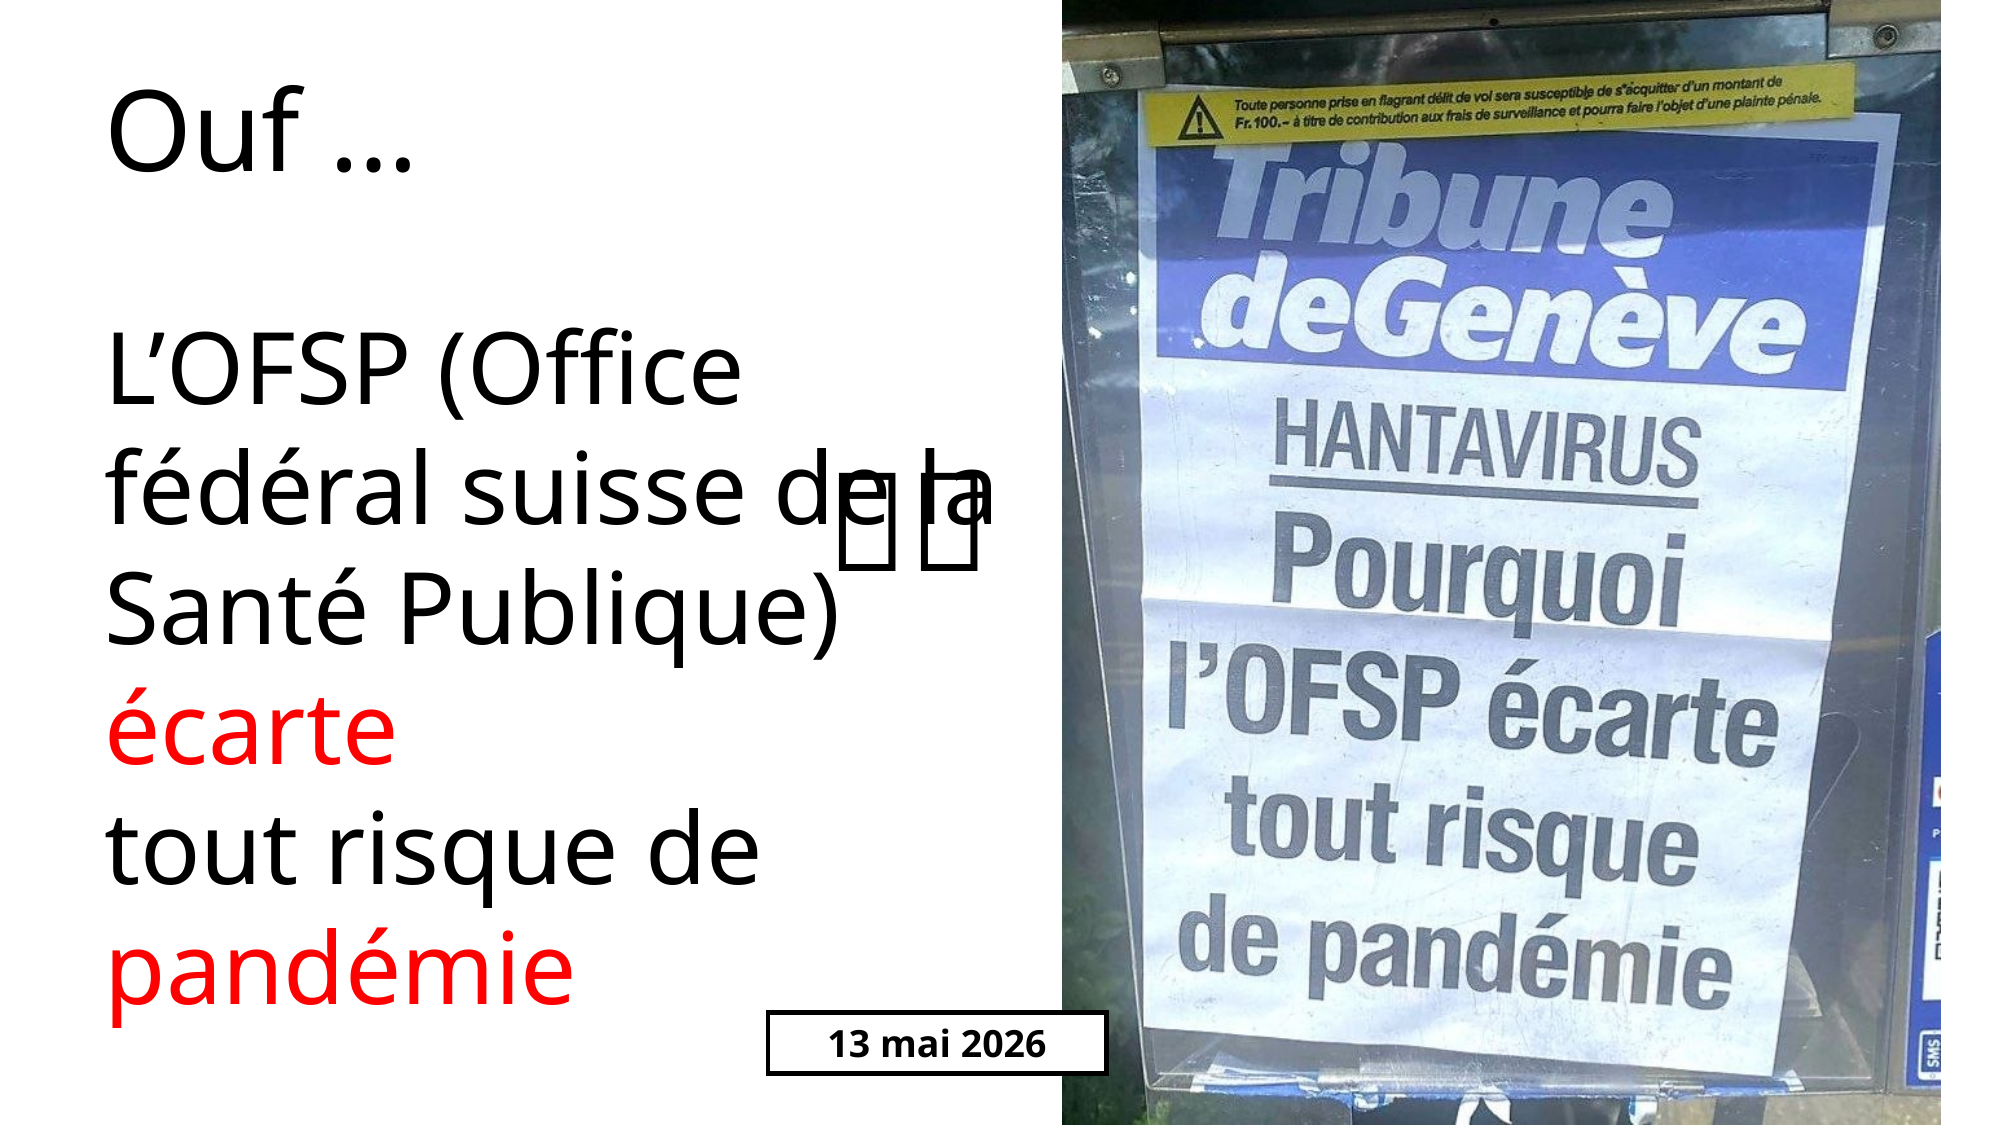

Ouf …
L’OFSP (Office fédéral suisse de la Santé Publique) écarte
tout risque de
pandémie
🇨🇭
13 mai 2026